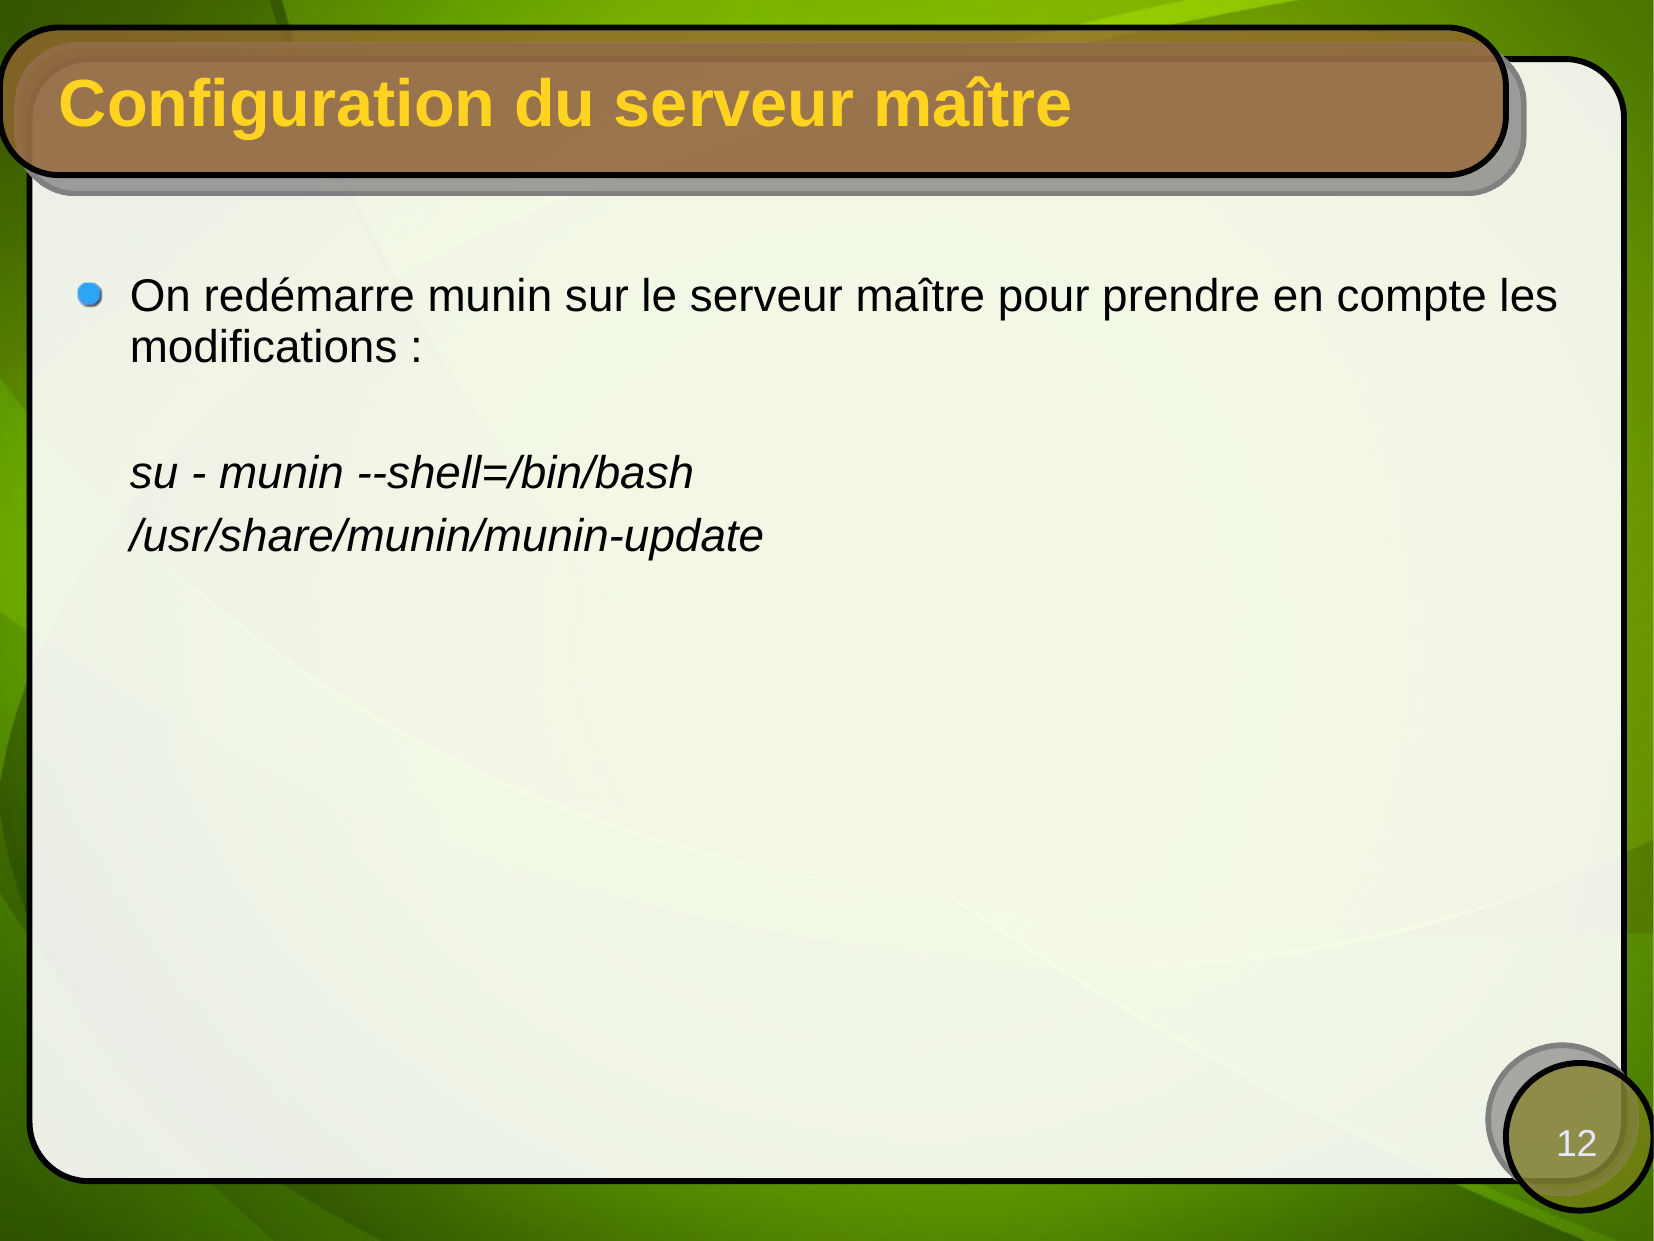

# Configuration du serveur maître
On redémarre munin sur le serveur maître pour prendre en compte les modifications :
su - munin --shell=/bin/bash
/usr/share/munin/munin-update
12